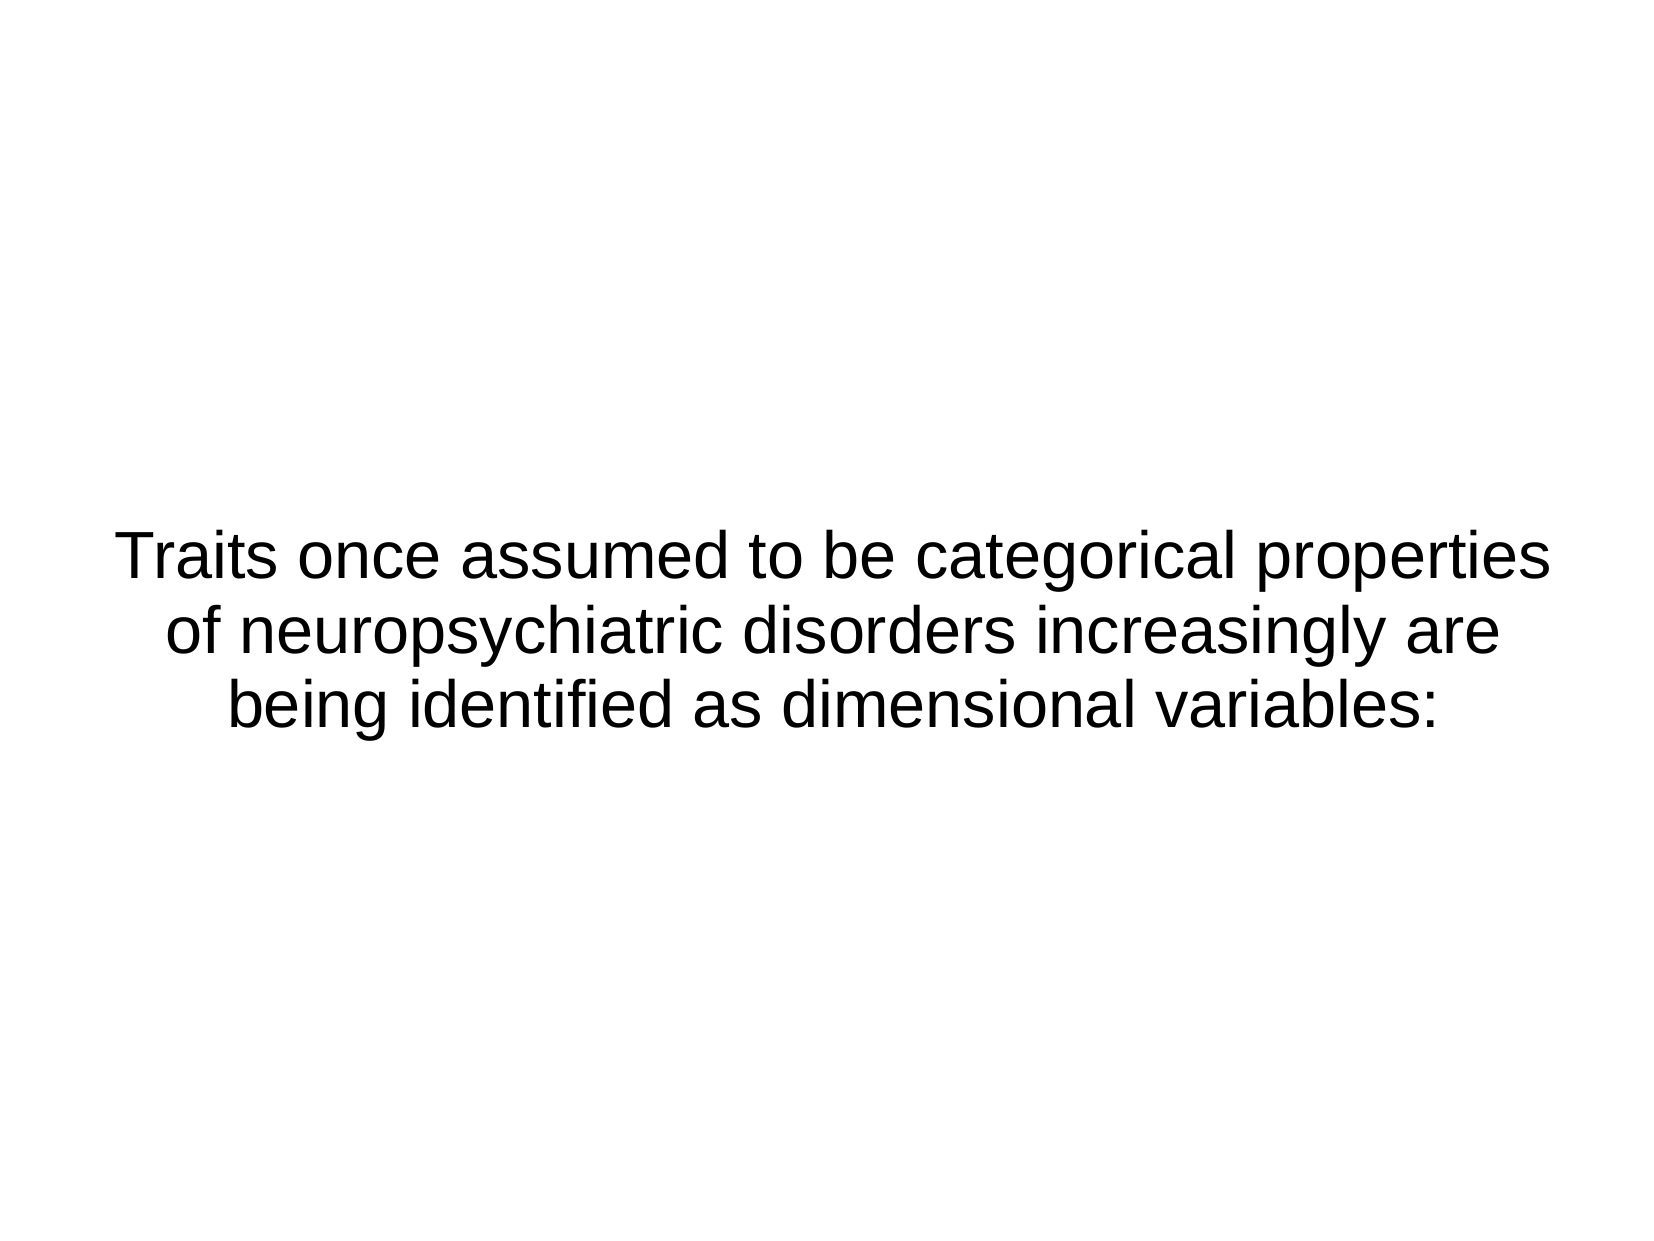

# Traits once assumed to be categorical properties of neuropsychiatric disorders increasingly are being identified as dimensional variables: